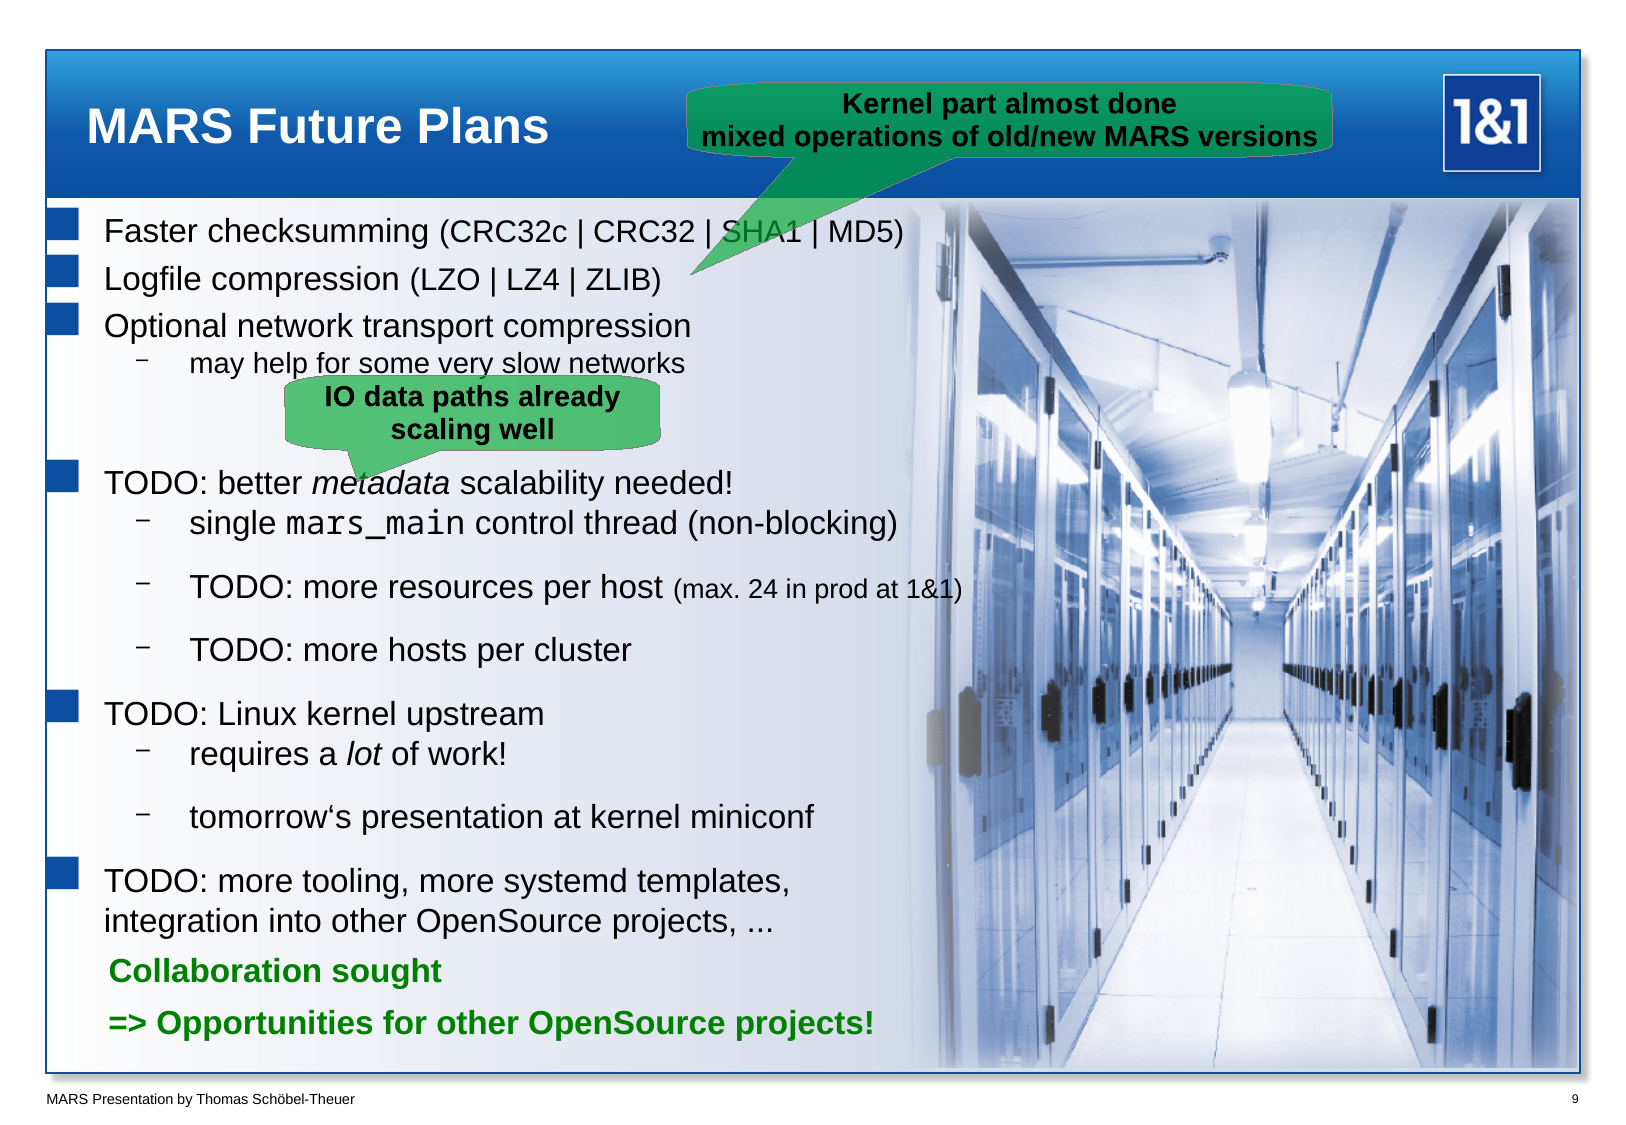

# MARS Future Plans
Kernel part almost done
mixed operations of old/new MARS versions
Faster checksumming (CRC32c | CRC32 | SHA1 | MD5)
Logfile compression (LZO | LZ4 | ZLIB)
Optional network transport compression
may help for some very slow networks
TODO: better metadata scalability needed!
single mars_main control thread (non-blocking)
TODO: more resources per host (max. 24 in prod at 1&1)
TODO: more hosts per cluster
TODO: Linux kernel upstream
requires a lot of work!
tomorrow‘s presentation at kernel miniconf
TODO: more tooling, more systemd templates,
integration into other OpenSource projects, ...
IO data paths already
scaling well
Collaboration sought
=> Opportunities for other OpenSource projects!
MARS Presentation by Thomas Schöbel-Theuer